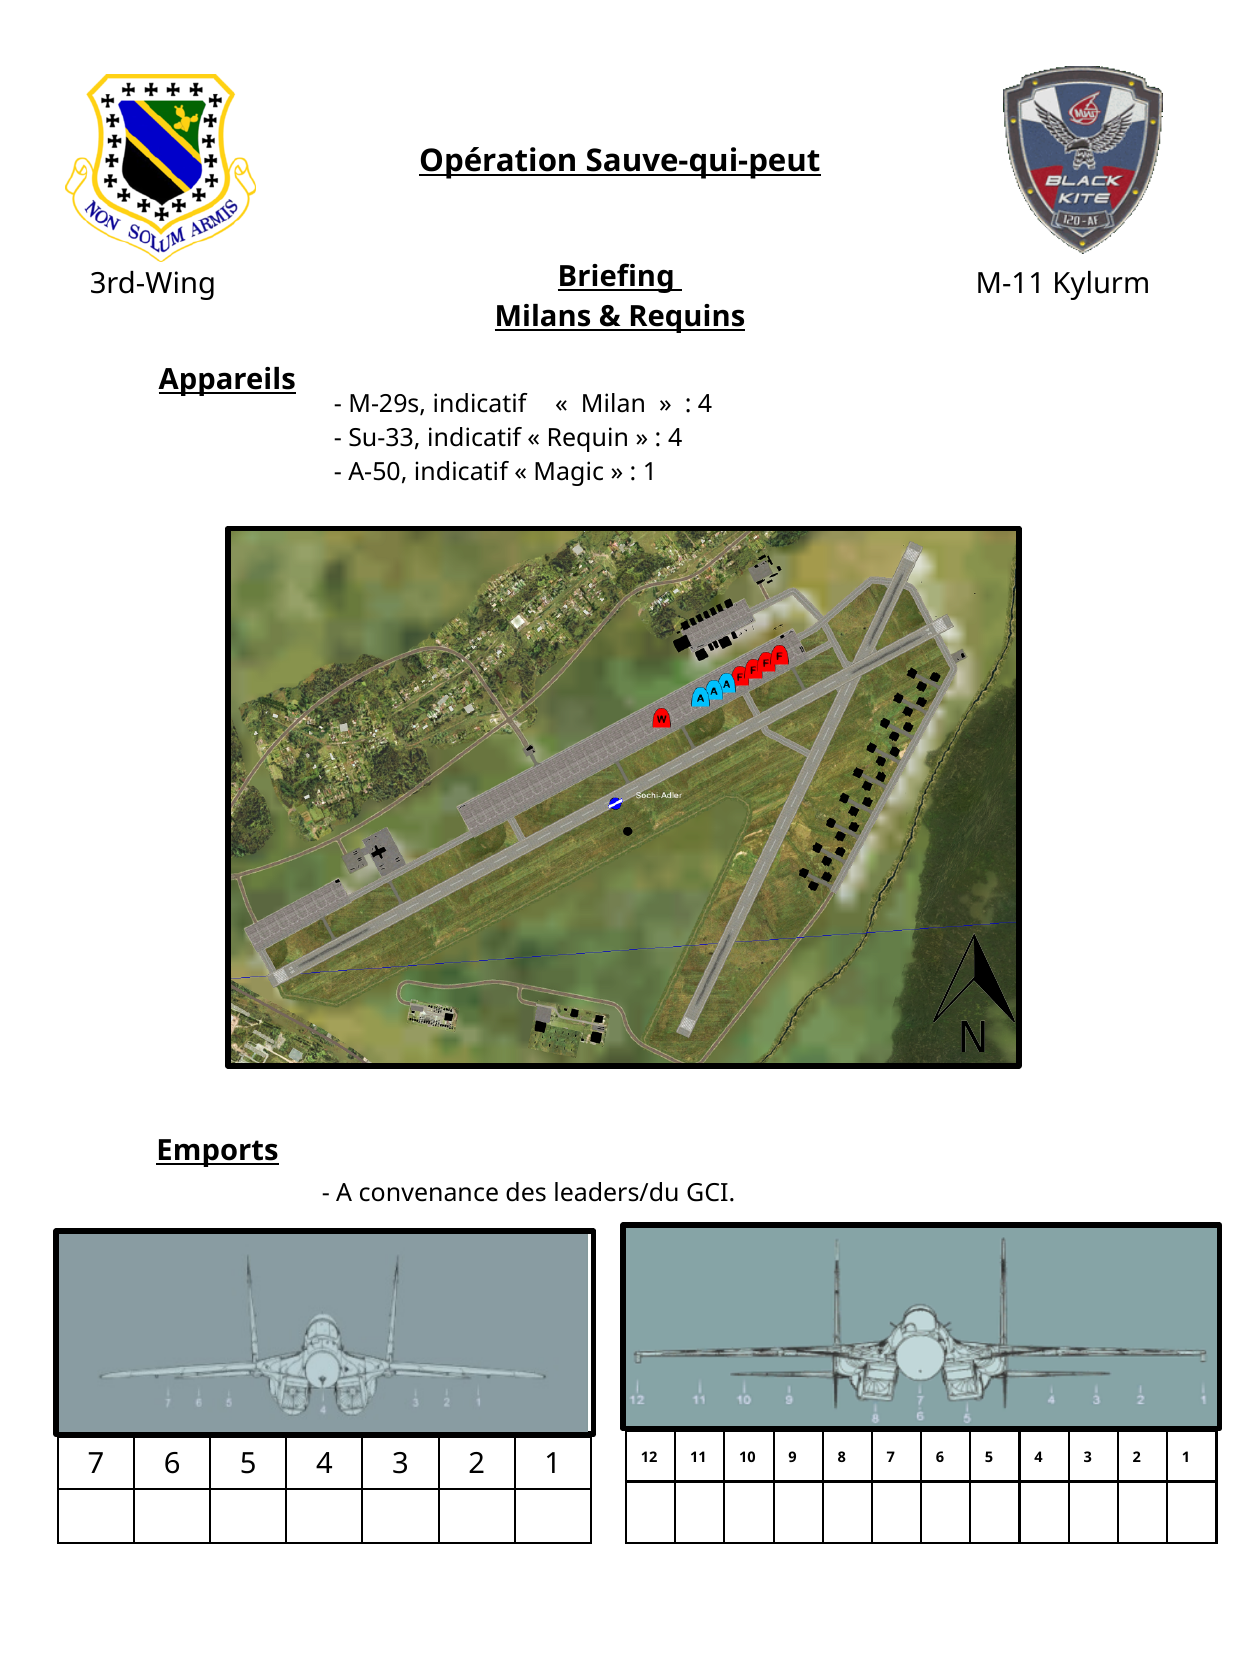

# Opération Sauve-qui-peut 3rd-Wing											M-11 Kylurm
Briefing
Milans & Requins
Appareils
- M-29s, indicatif 	«  Milan  »  : 4
- Su-33, indicatif « Requin » : 4
- A-50, indicatif « Magic » : 1
Emports
- A convenance des leaders/du GCI.
| 12 | 11 | 10 | 9 | 8 | 7 | 6 | 5 | 4 | 3 | 2 | 1 |
| --- | --- | --- | --- | --- | --- | --- | --- | --- | --- | --- | --- |
| | | | | | | | | | | | |
| 7 | 6 | 5 | 4 | 3 | 2 | 1 |
| --- | --- | --- | --- | --- | --- | --- |
| | | | | | | |